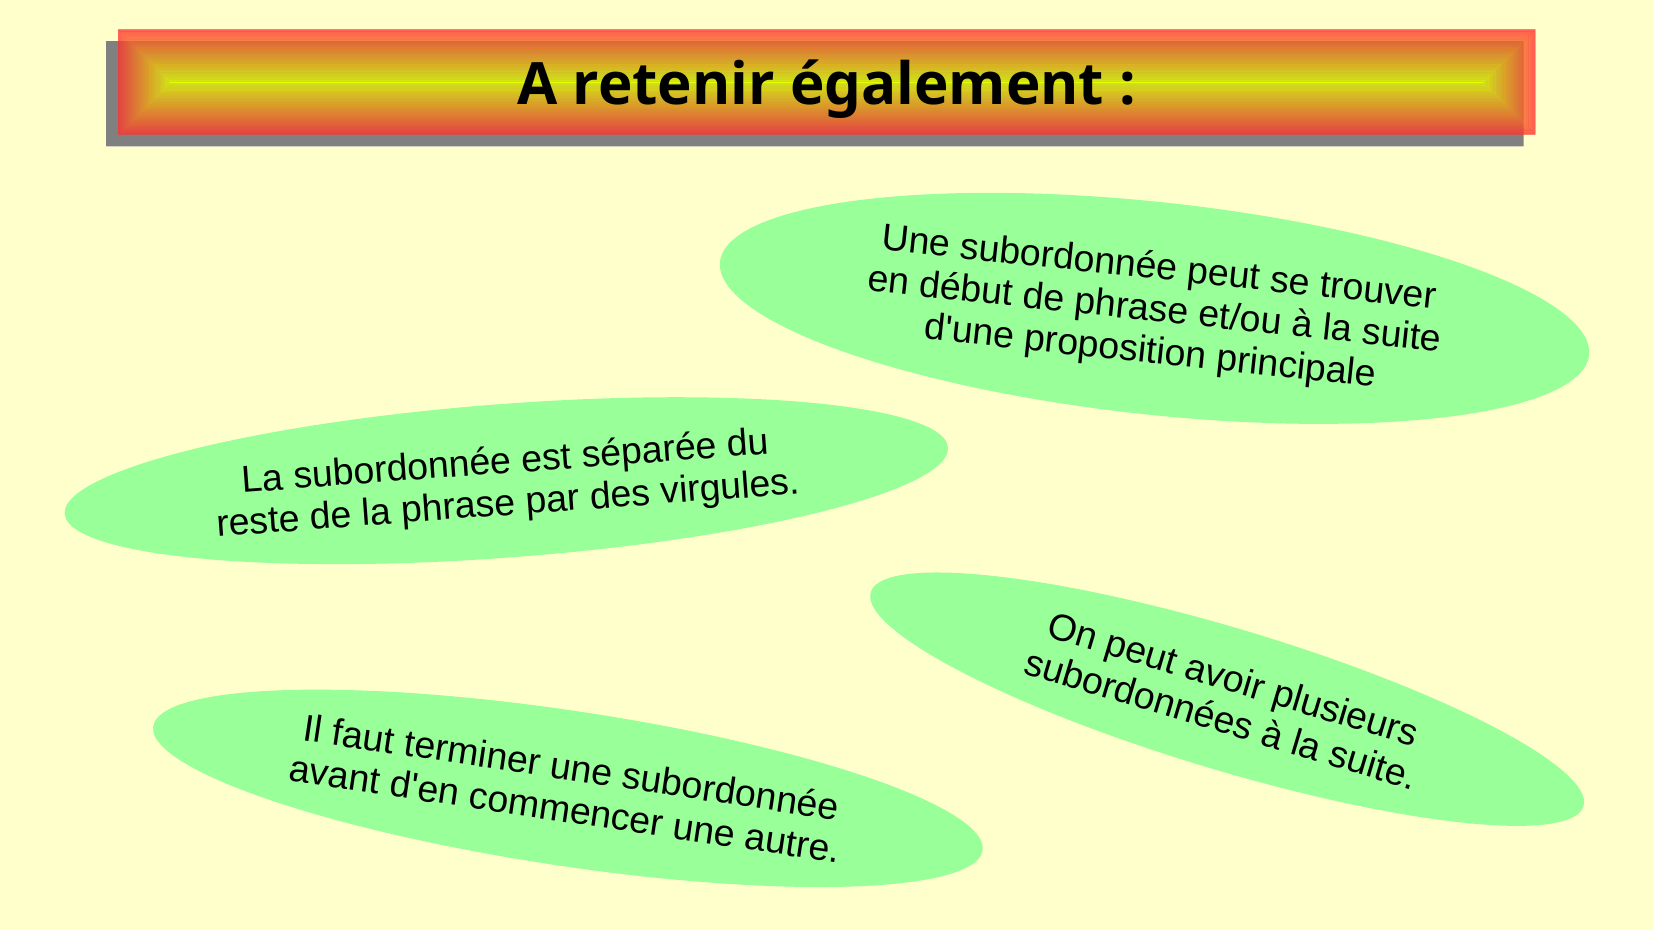

A retenir également :
Une subordonnée peut se trouver en début de phrase et/ou à la suite d'une proposition principale
La subordonnée est séparée du reste de la phrase par des virgules.
On peut avoir plusieurs subordonnées à la suite.
Il faut terminer une subordonnée avant d'en commencer une autre.